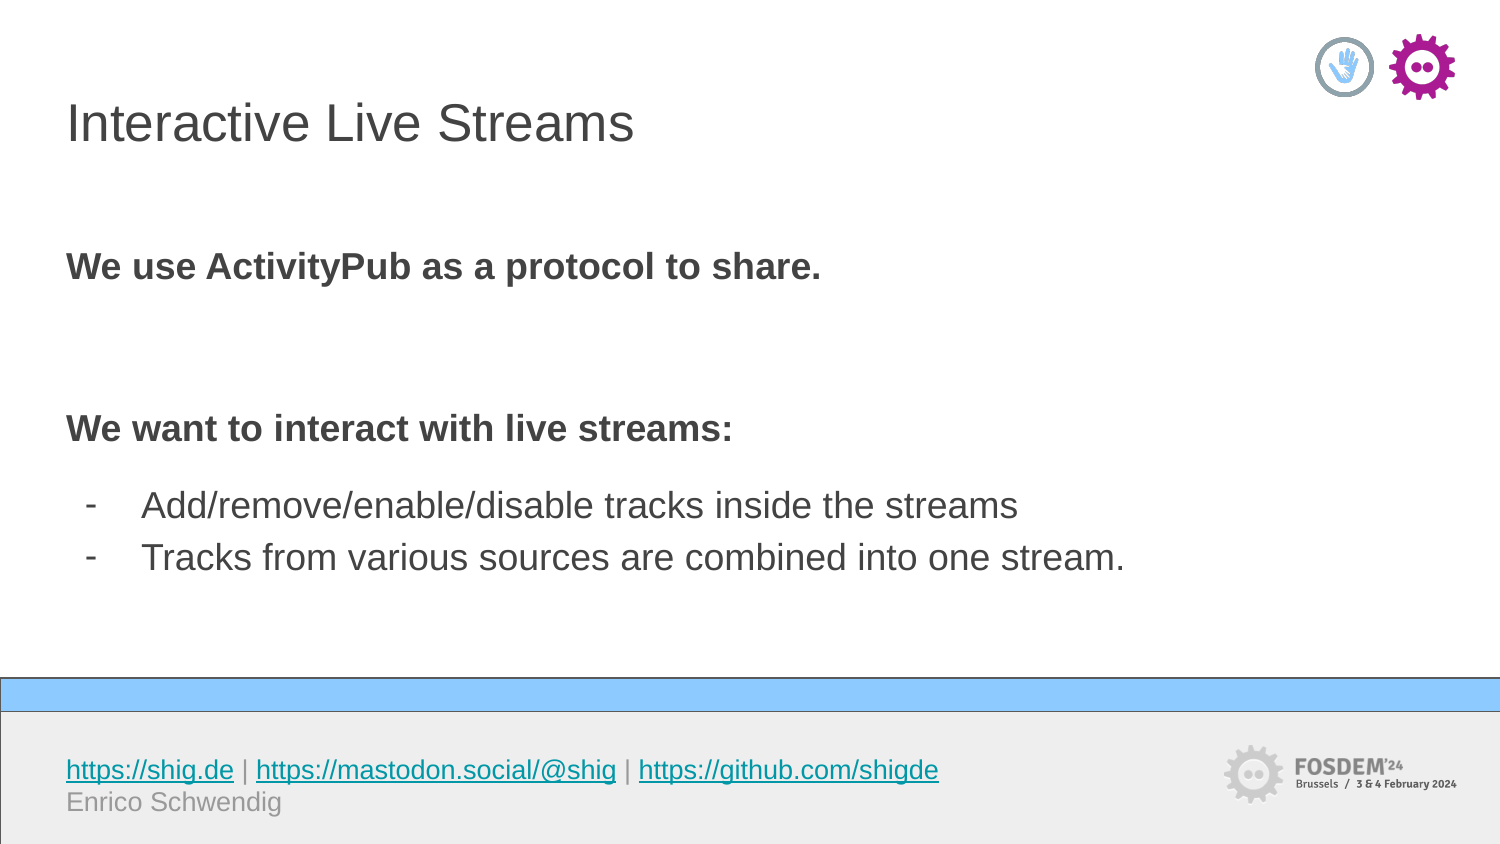

# Interactive Live Streams
We use ActivityPub as a protocol to share.
We want to interact with live streams:
Add/remove/enable/disable tracks inside the streams
Tracks from various sources are combined into one stream.